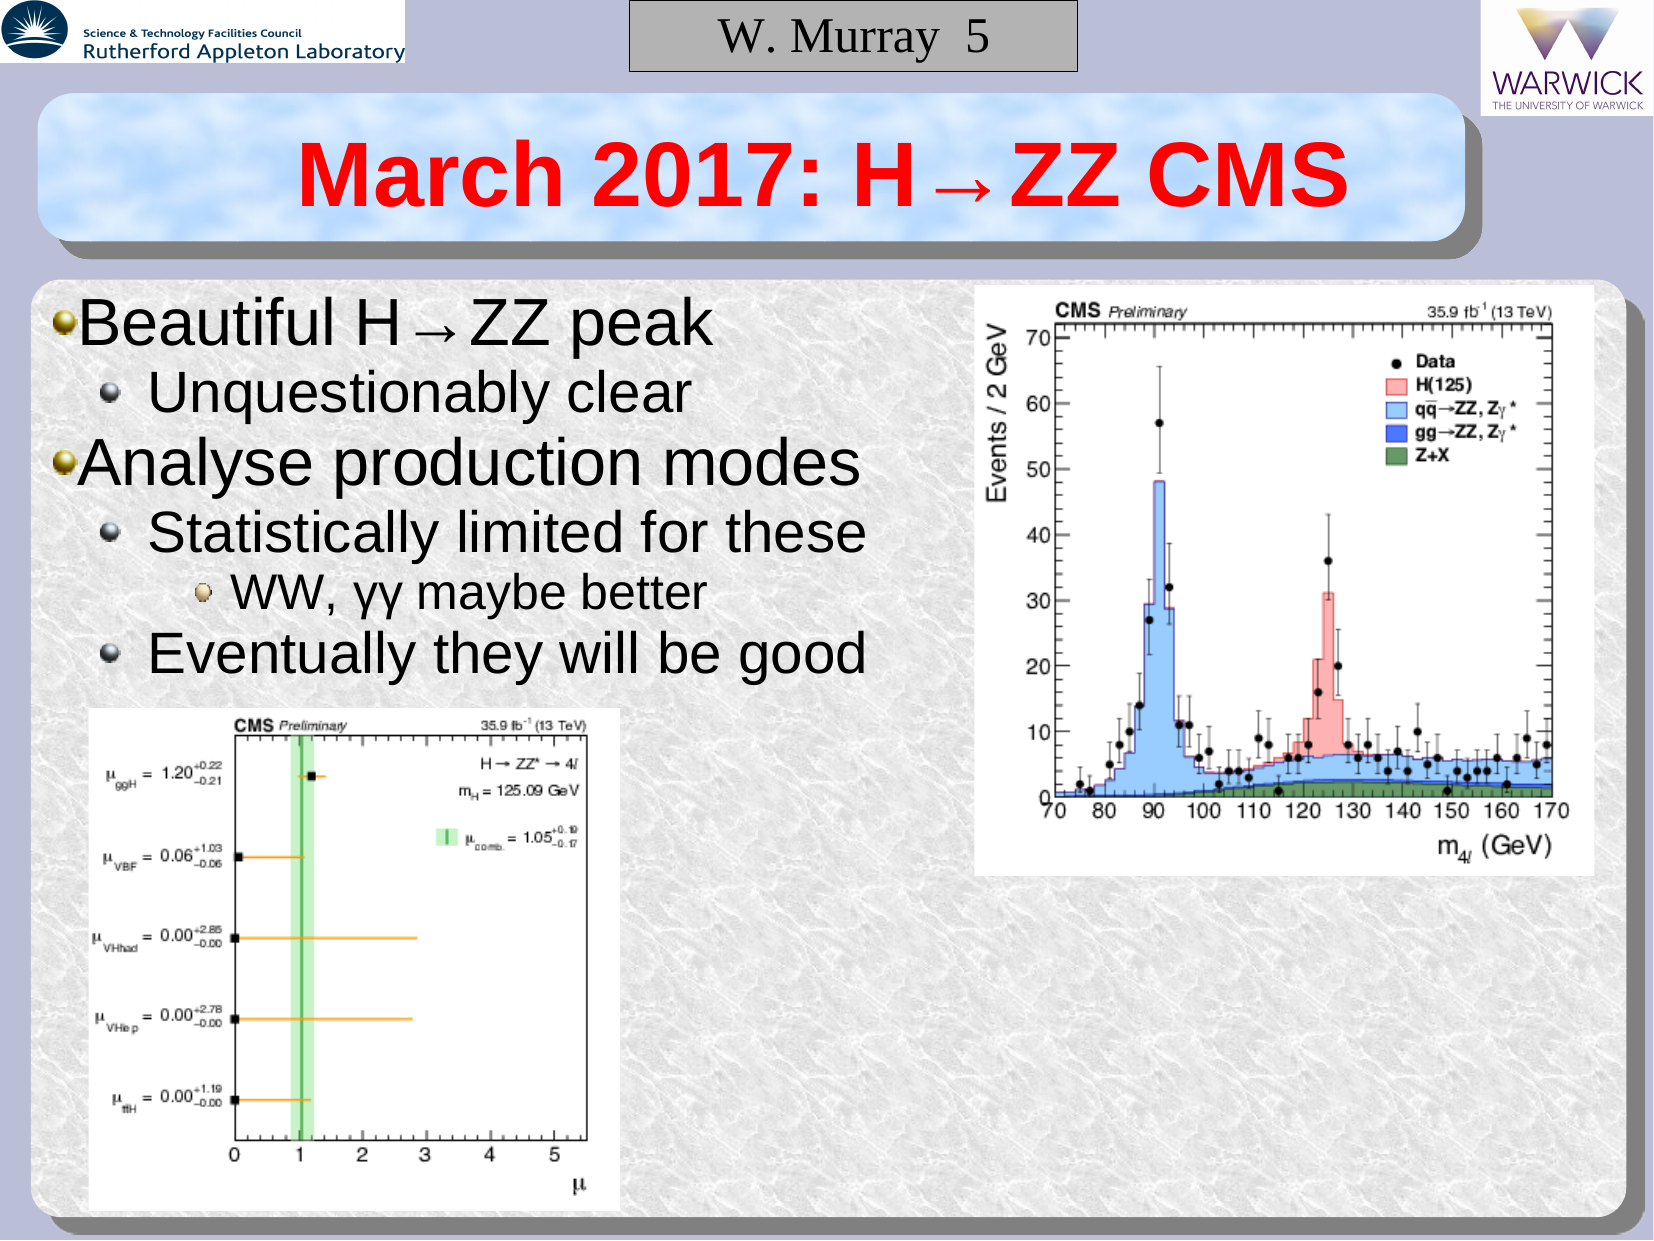

# March 2017: H→ZZ CMS
Beautiful H→ZZ peak
Unquestionably clear
Analyse production modes
Statistically limited for these
WW, γγ maybe better
Eventually they will be good